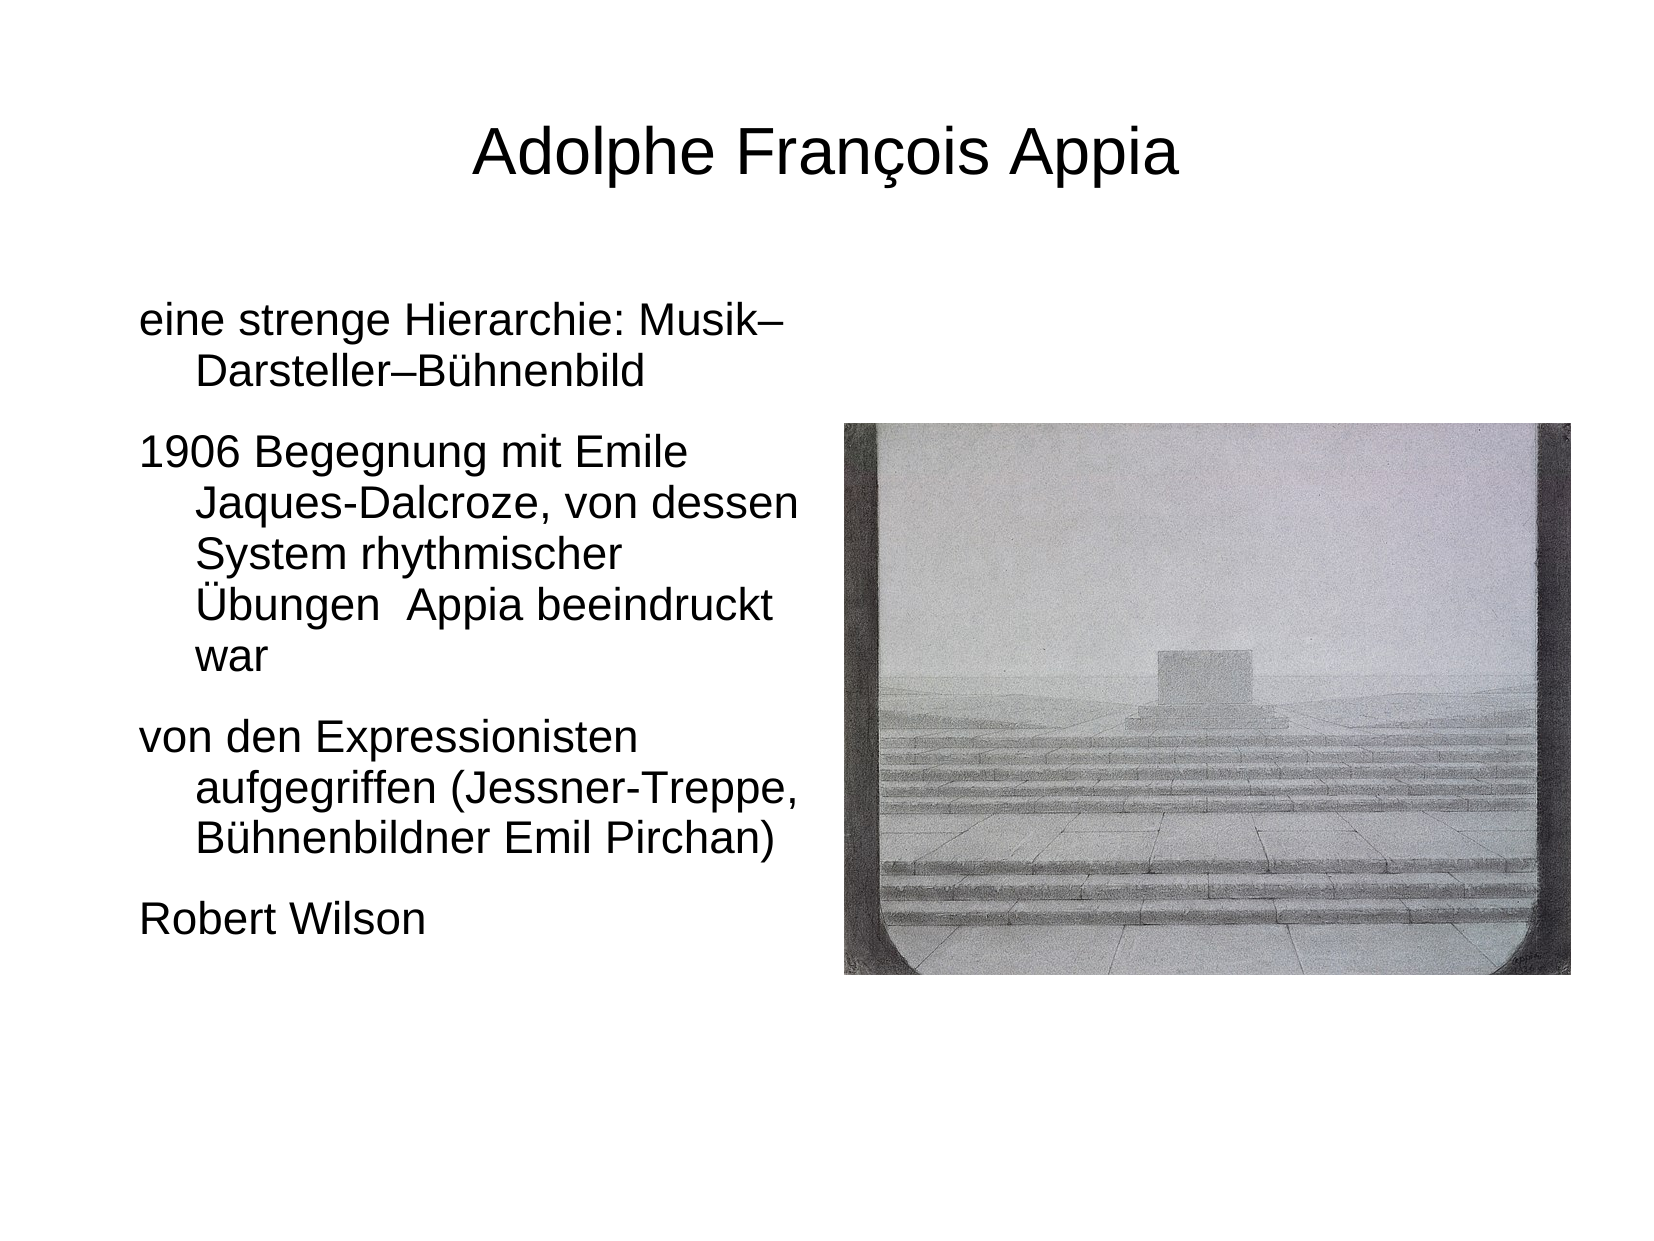

# Adolphe François Appia
eine strenge Hierarchie: Musik–Darsteller–Bühnenbild
1906 Begegnung mit Emile Jaques-Dalcroze, von dessen System rhythmischer Übungen Appia beeindruckt war
von den Expressionisten aufgegriffen (Jessner-Treppe, Bühnenbildner Emil Pirchan)
Robert Wilson